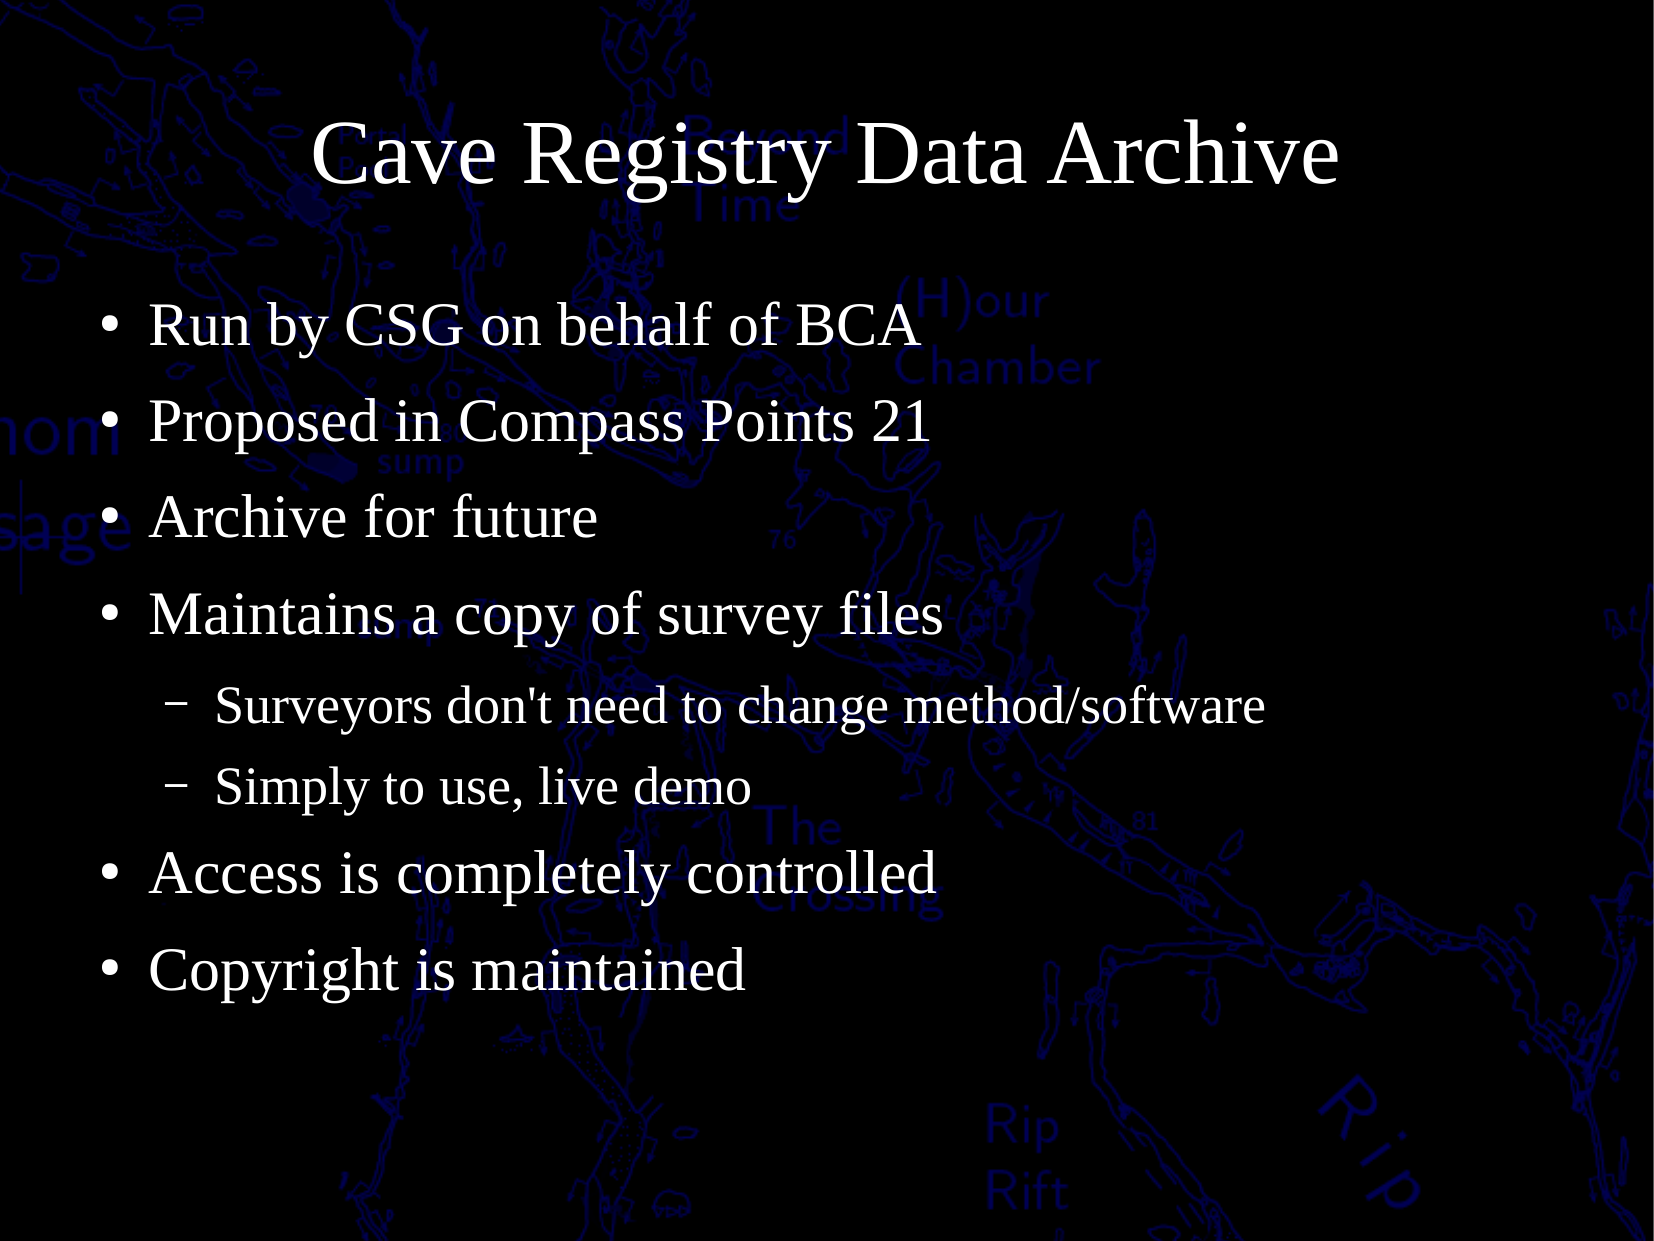

# Cave Registry Data Archive
Run by CSG on behalf of BCA
Proposed in Compass Points 21
Archive for future
Maintains a copy of survey files
Surveyors don't need to change method/software
Simply to use, live demo
Access is completely controlled
Copyright is maintained